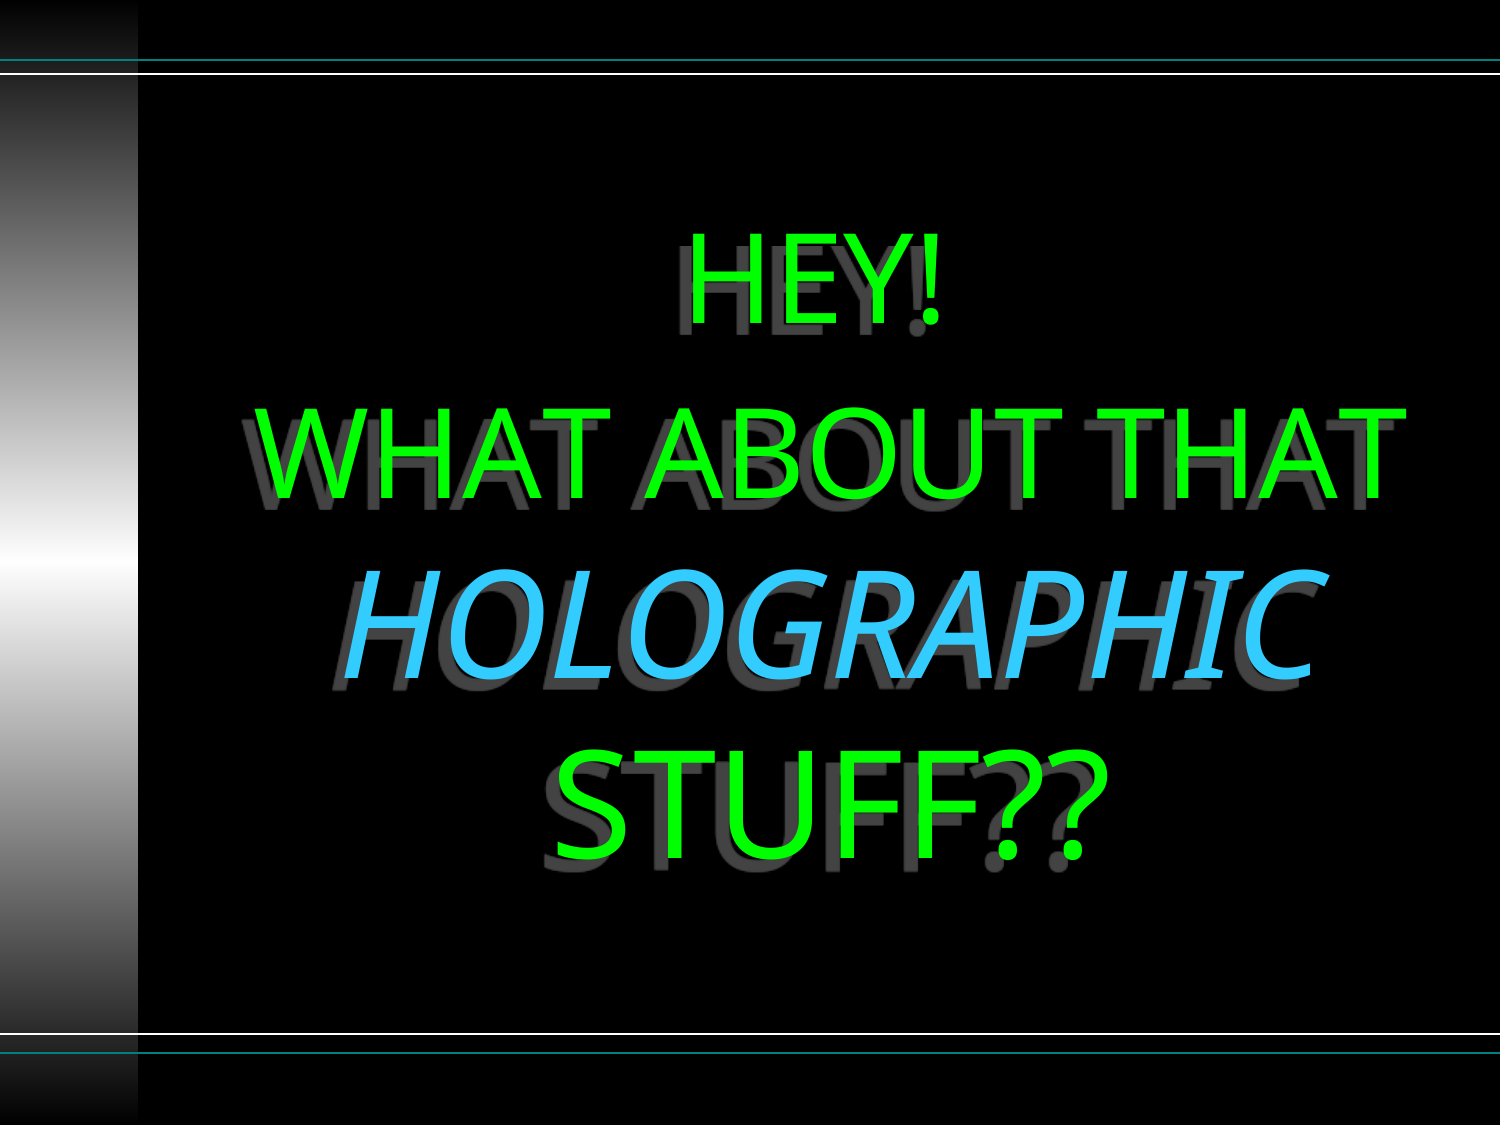

# HEY! WHAT ABOUT THAT HOLOGRAPHIC STUFF??